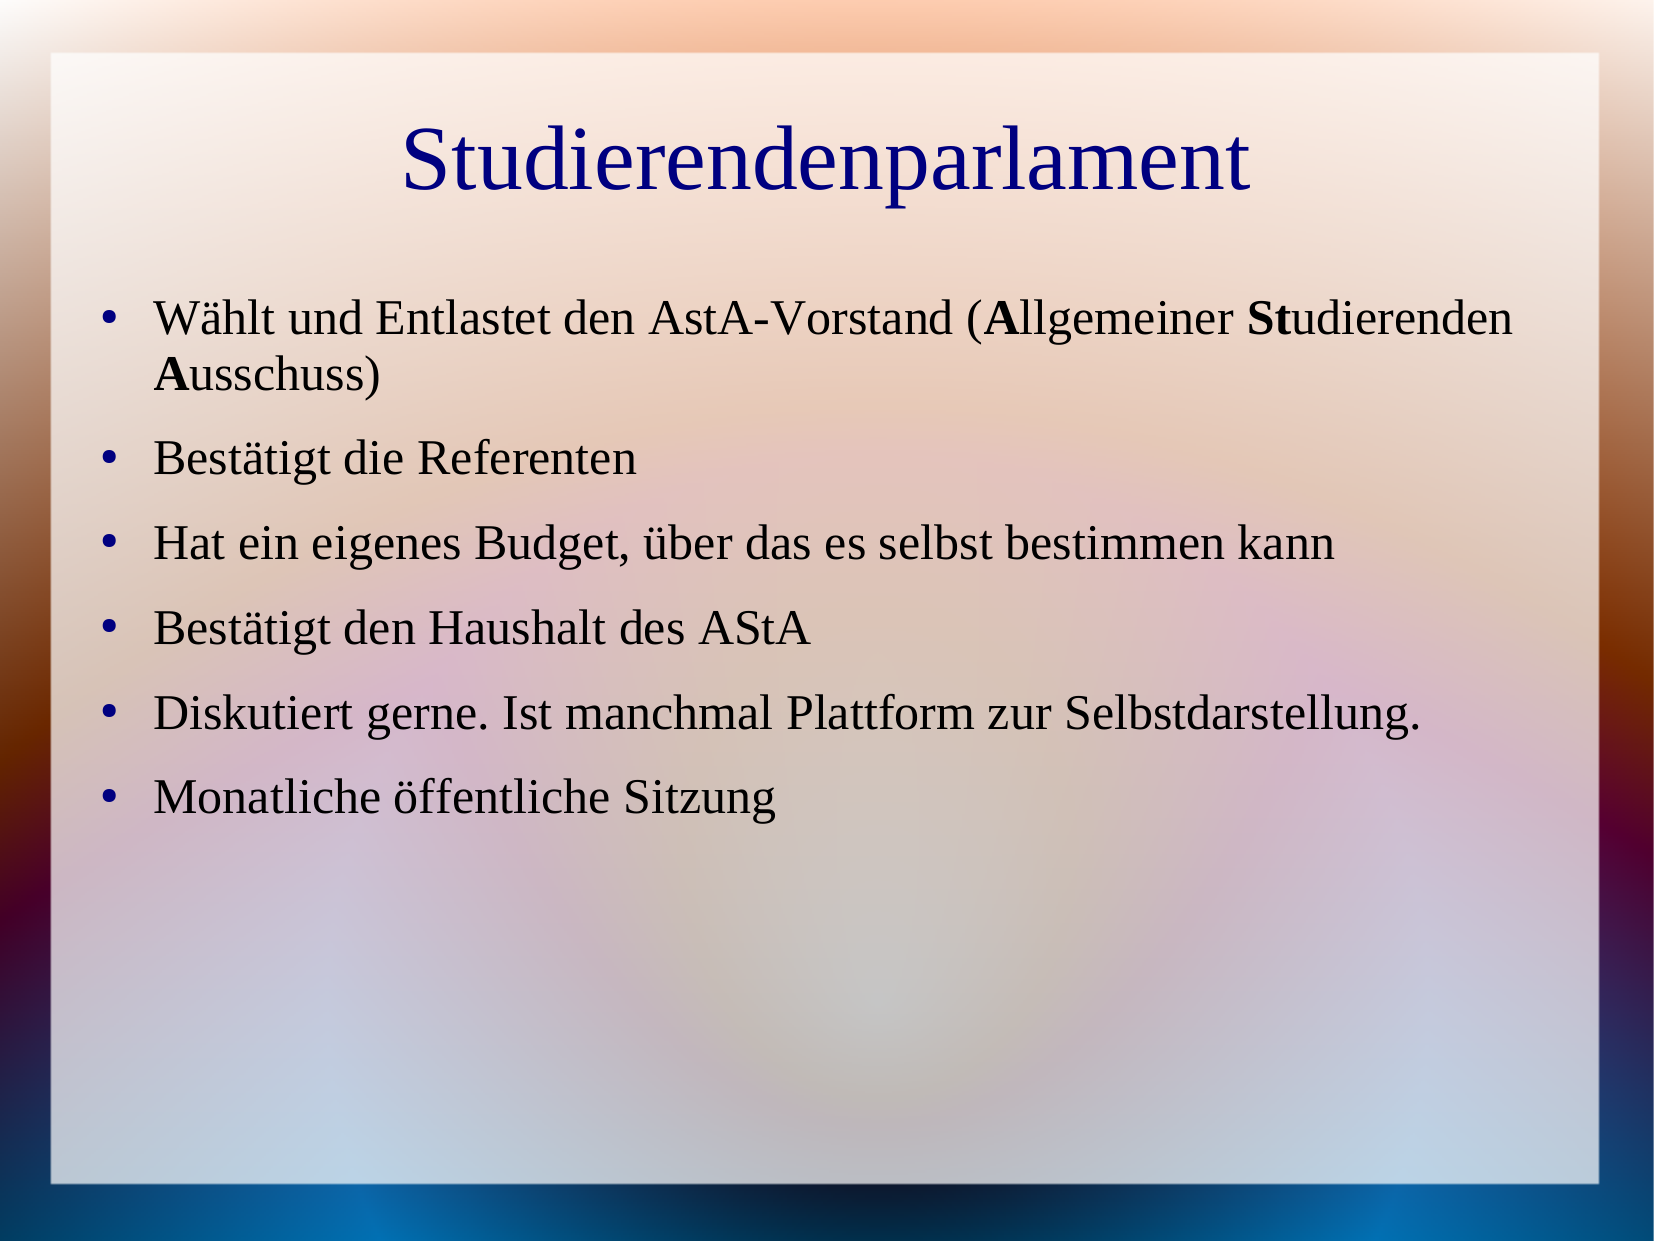

# Studierendenparlament
Wählt und Entlastet den AstA-Vorstand (Allgemeiner Studierenden Ausschuss)
Bestätigt die Referenten
Hat ein eigenes Budget, über das es selbst bestimmen kann
Bestätigt den Haushalt des AStA
Diskutiert gerne. Ist manchmal Plattform zur Selbstdarstellung.
Monatliche öffentliche Sitzung